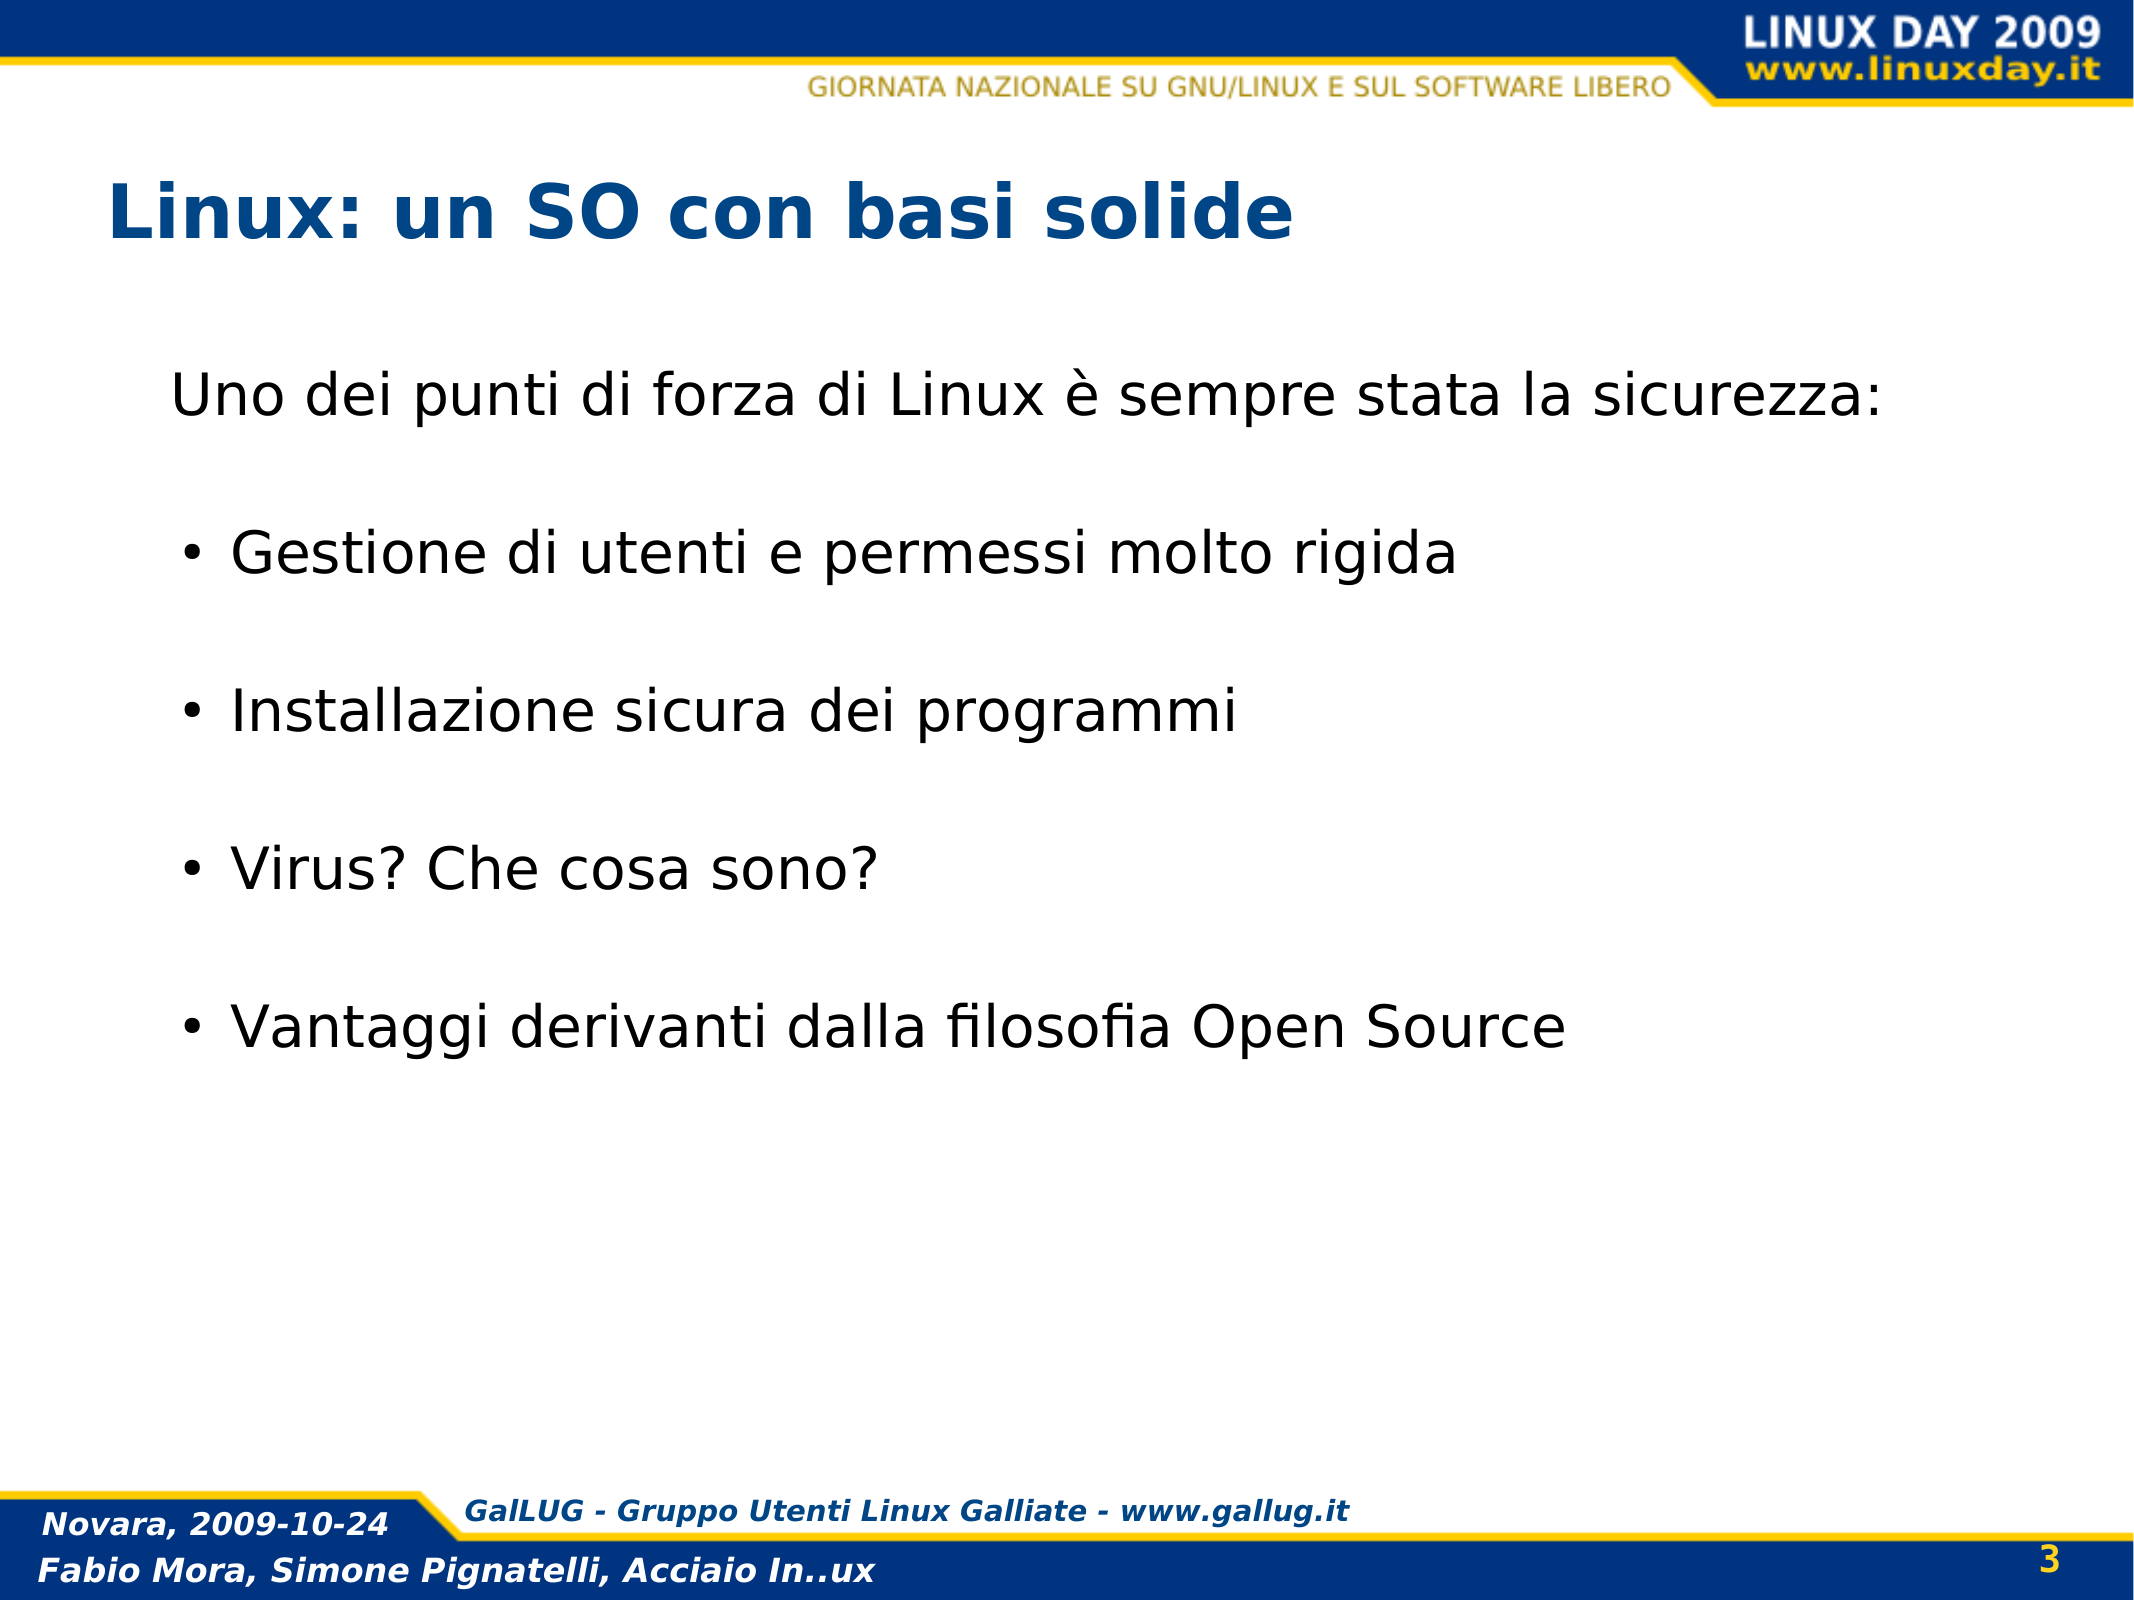

# Linux: un SO con basi solide
Uno dei punti di forza di Linux è sempre stata la sicurezza:
Gestione di utenti e permessi molto rigida
Installazione sicura dei programmi
Virus? Che cosa sono?
Vantaggi derivanti dalla filosofia Open Source